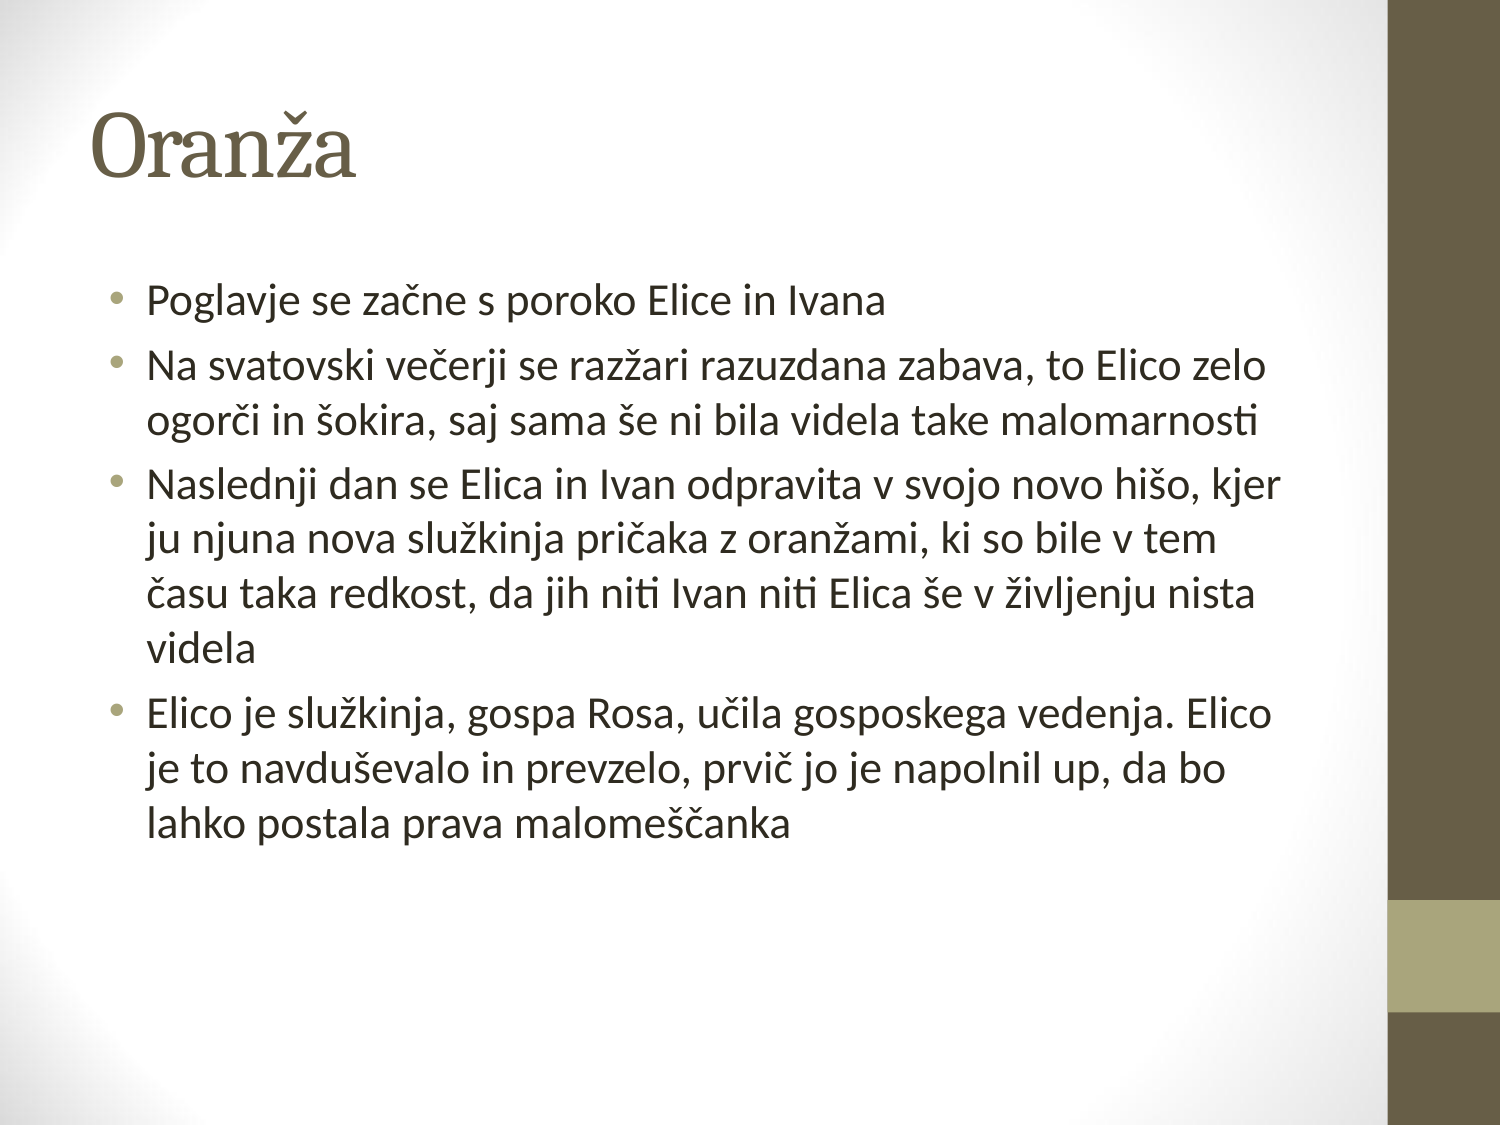

# Oranža
Poglavje se začne s poroko Elice in Ivana
Na svatovski večerji se razžari razuzdana zabava, to Elico zelo ogorči in šokira, saj sama še ni bila videla take malomarnosti
Naslednji dan se Elica in Ivan odpravita v svojo novo hišo, kjer ju njuna nova služkinja pričaka z oranžami, ki so bile v tem času taka redkost, da jih niti Ivan niti Elica še v življenju nista videla
Elico je služkinja, gospa Rosa, učila gosposkega vedenja. Elico je to navduševalo in prevzelo, prvič jo je napolnil up, da bo lahko postala prava malomeščanka